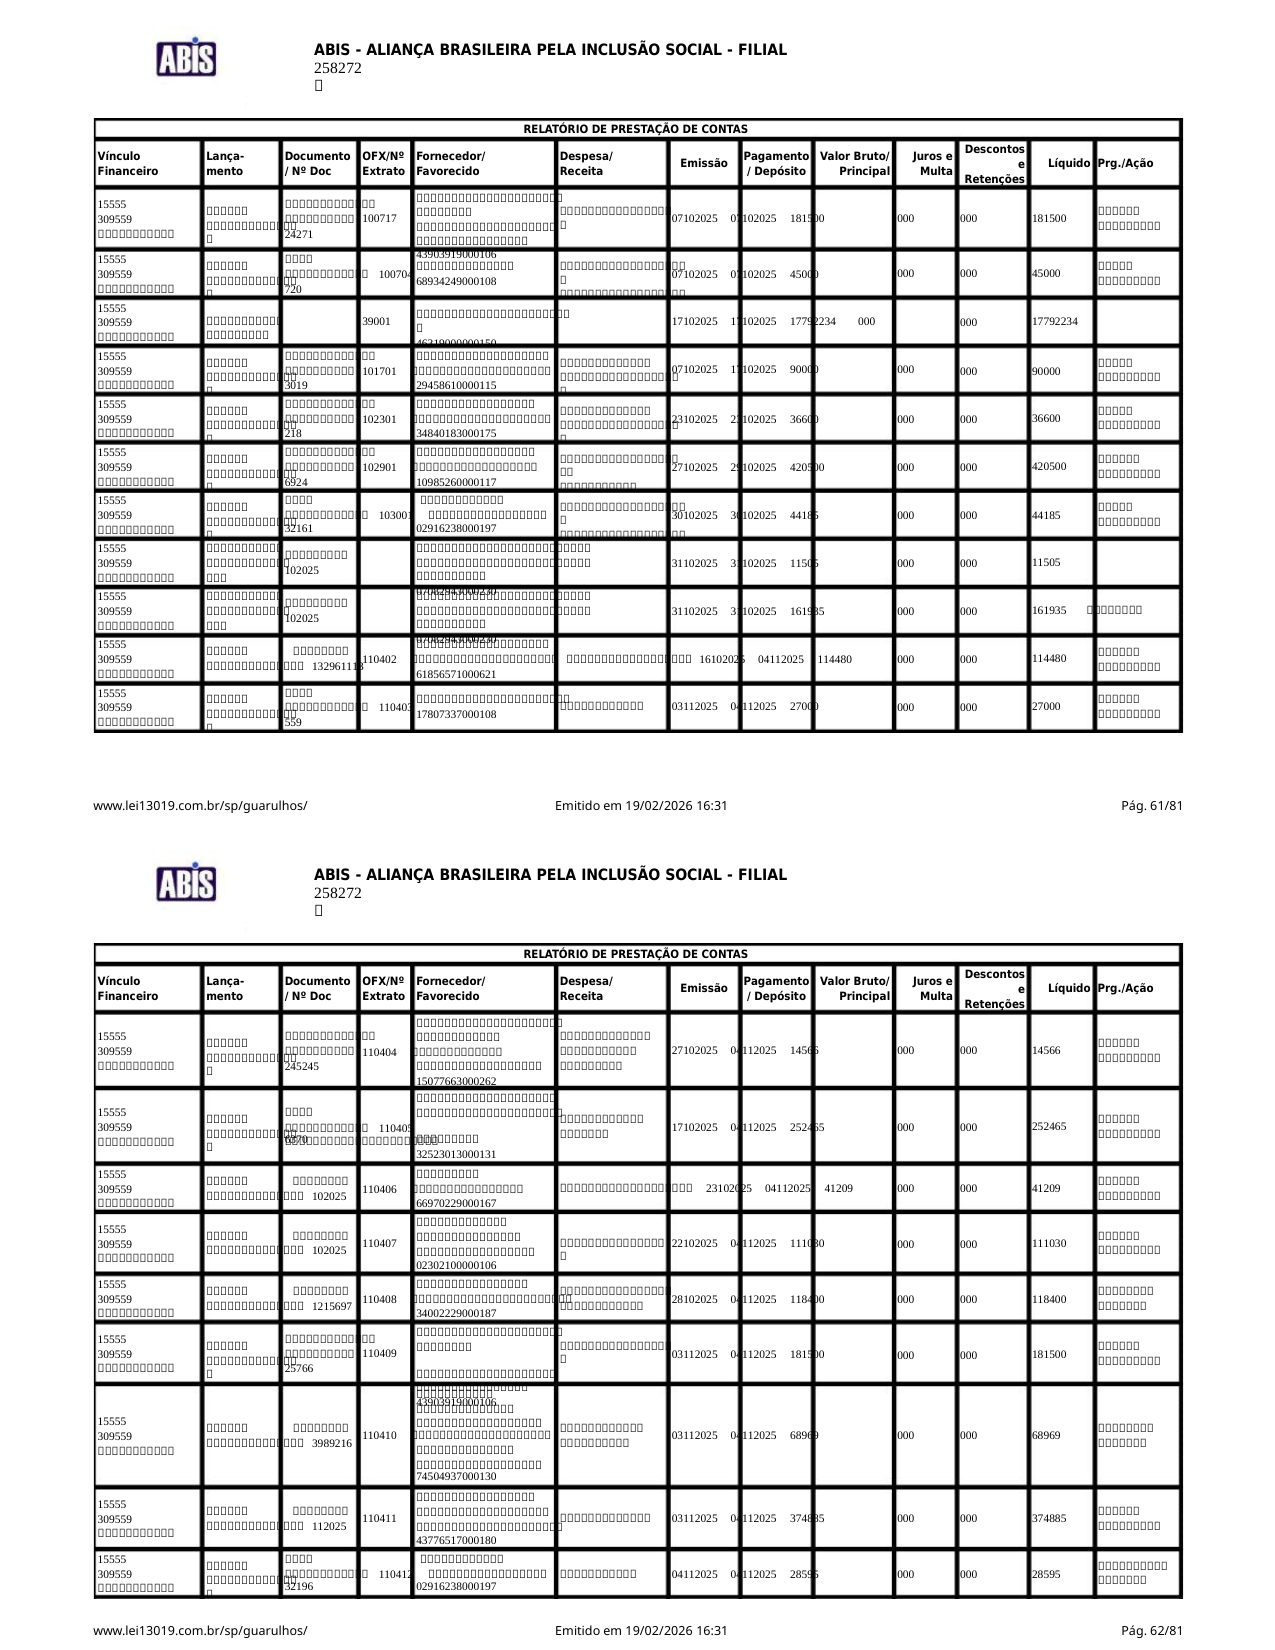

ABIS - ALIANÇA BRASILEIRA PELA INCLUSÃO SOCIAL - FILIAL


RELATÓRIO DE PRESTAÇÃO DE CONTAS
Descontos
e
Retenções
Vínculo
Financeiro
Lança-
mento
Documento
/ Nº Doc
OFX/Nº
Extrato
Fornecedor/
Favorecido
Despesa/
Receita
Pagamento
/ Depósito
Valor Bruto/
Principal
Juros e
Multa
Emissão
Líquido Prg./Ação


 













  
  







 


























 

   









 







  
  
  
  
  
  















 















 












 
  















 











 



 






     

 
 





 








  

www.lei13019.com.br/sp/guarulhos/
Emitido em 19/02/2026 16:31
Pág. 61/81
ABIS - ALIANÇA BRASILEIRA PELA INCLUSÃO SOCIAL - FILIAL


RELATÓRIO DE PRESTAÇÃO DE CONTAS
Descontos
e
Retenções
Vínculo
Financeiro
Lança-
mento
Documento
/ Nº Doc
OFX/Nº
Extrato
Fornecedor/
Favorecido
Despesa/
Receita
Pagamento
/ Depósito
Valor Bruto/
Principal
Juros e
Multa
Emissão
Líquido Prg./Ação


 















  
  







  


















 

 
 


   
















 
 




  
  
  







 

 
 















 










 
 




 


  











 
 





  
  









 
  






www.lei13019.com.br/sp/guarulhos/
Emitido em 19/02/2026 16:31
Pág. 62/81